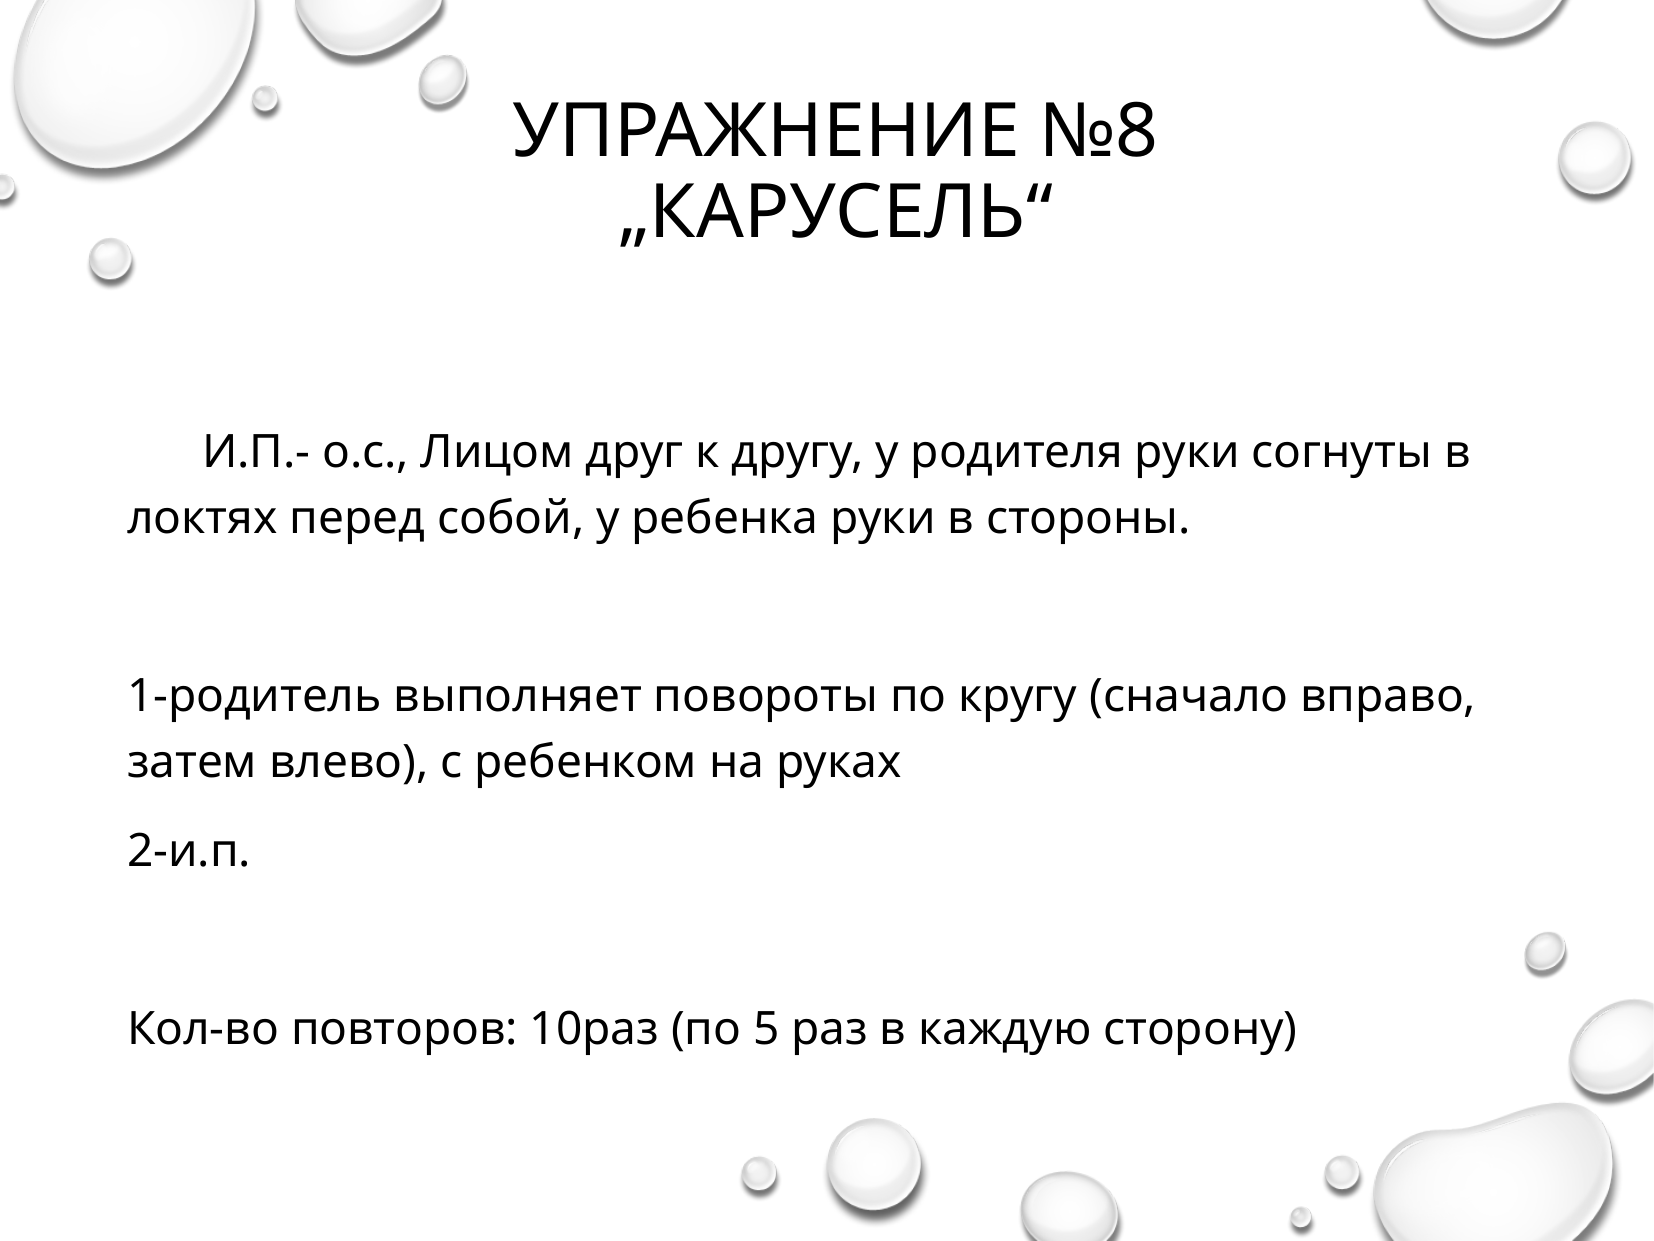

# Упражнение №8 „Карусель“
	И.П.- о.с., Лицом друг к другу, у родителя руки согнуты в локтях перед собой, у ребенка руки в стороны.
1-родитель выполняет повороты по кругу (сначало вправо, затем влево), с ребенком на руках
2-и.п.
Кол-во повторов: 10раз (по 5 раз в каждую сторону)